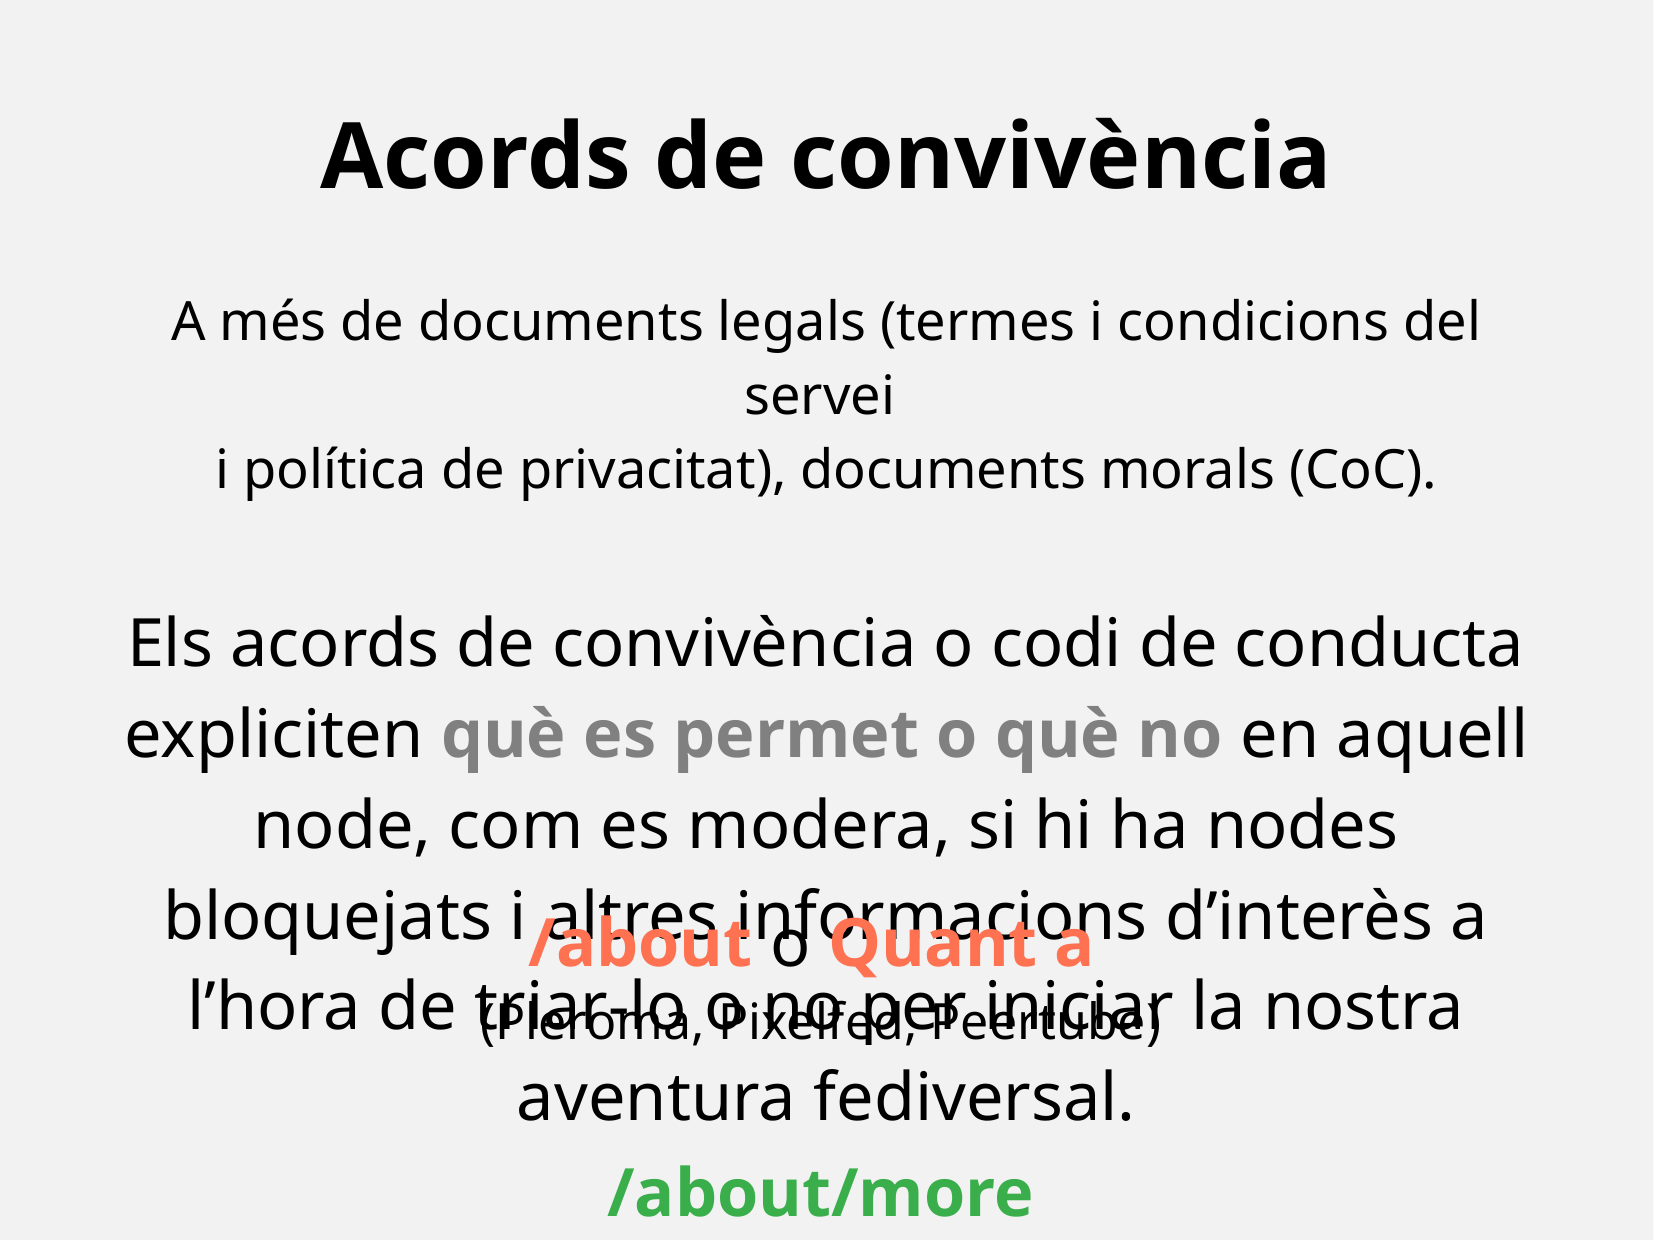

# Acords de convivència
A més de documents legals (termes i condicions del servei
i política de privacitat), documents morals (CoC).
Els acords de convivència o codi de conducta expliciten què es permet o què no en aquell node, com es modera, si hi ha nodes bloquejats i altres informacions d’interès a l’hora de triar-lo o no per iniciar la nostra aventura fediversal.
/about o Quant a
(Pleroma, Pixelfed, Peertube)
/about/more (Mastodon)